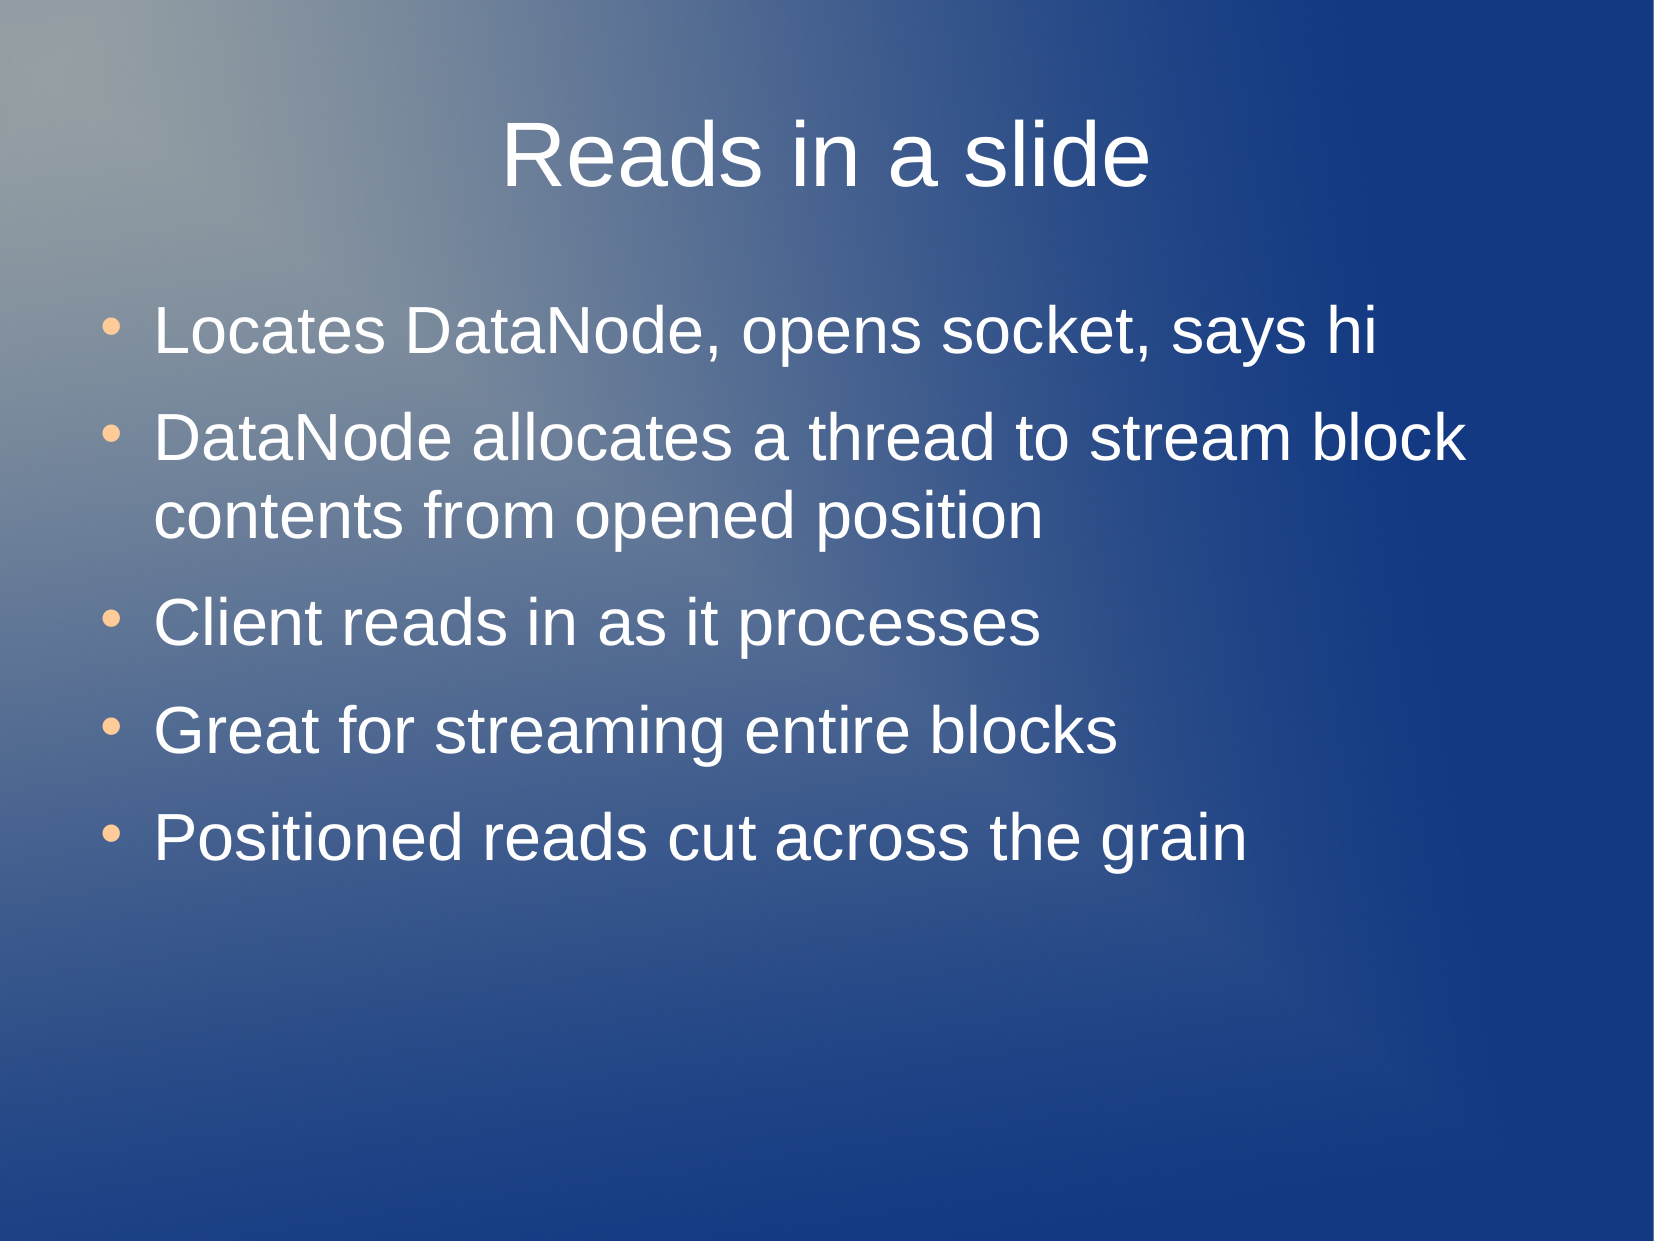

# Reads in a slide
Locates DataNode, opens socket, says hi
DataNode allocates a thread to stream block contents from opened position
Client reads in as it processes
Great for streaming entire blocks
Positioned reads cut across the grain